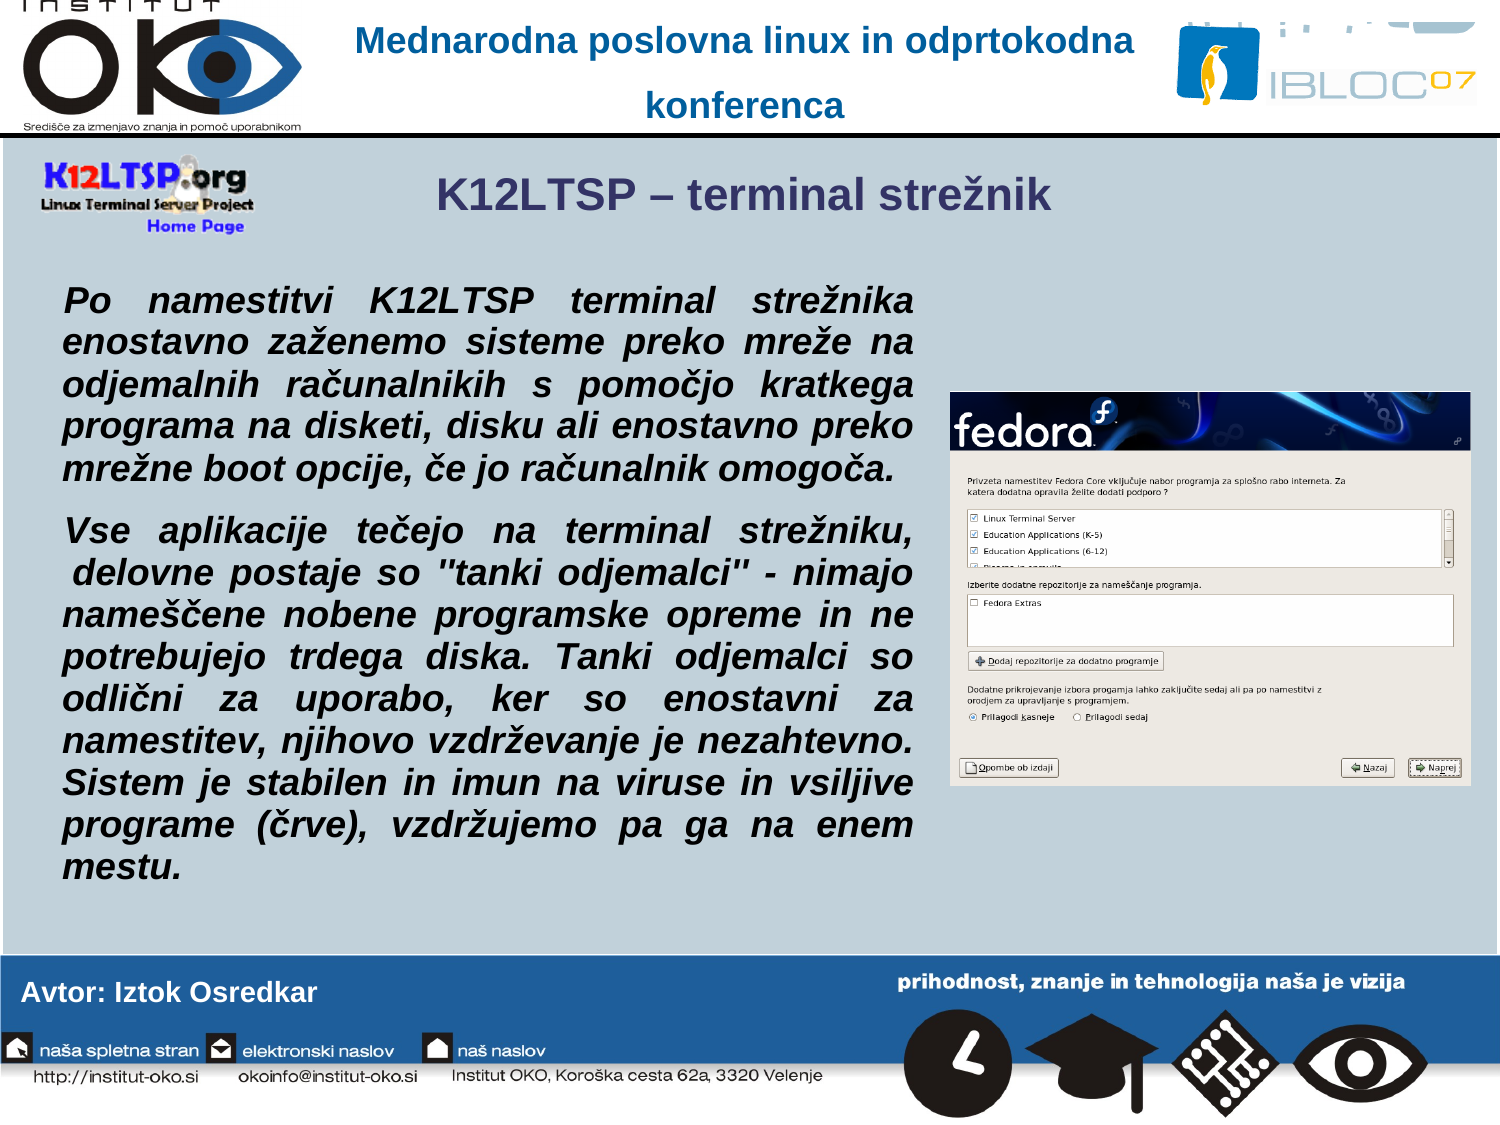

Mednarodna poslovna linux in odprtokodna
konferenca
Avtor: Iztok Osredkar
# K12LTSP – terminal strežnik
Po namestitvi K12LTSP terminal strežnika enostavno zaženemo sisteme preko mreže na odjemalnih računalnikih s pomočjo kratkega programa na disketi, disku ali enostavno preko mrežne boot opcije, če jo računalnik omogoča.
Vse aplikacije tečejo na terminal strežniku,  delovne postaje so ''tanki odjemalci'' - nimajo nameščene nobene programske opreme in ne potrebujejo trdega diska. Tanki odjemalci so odlični za uporabo, ker so enostavni za namestitev, njihovo vzdrževanje je nezahtevno. Sistem je stabilen in imun na viruse in vsiljive programe (črve), vzdržujemo pa ga na enem mestu.